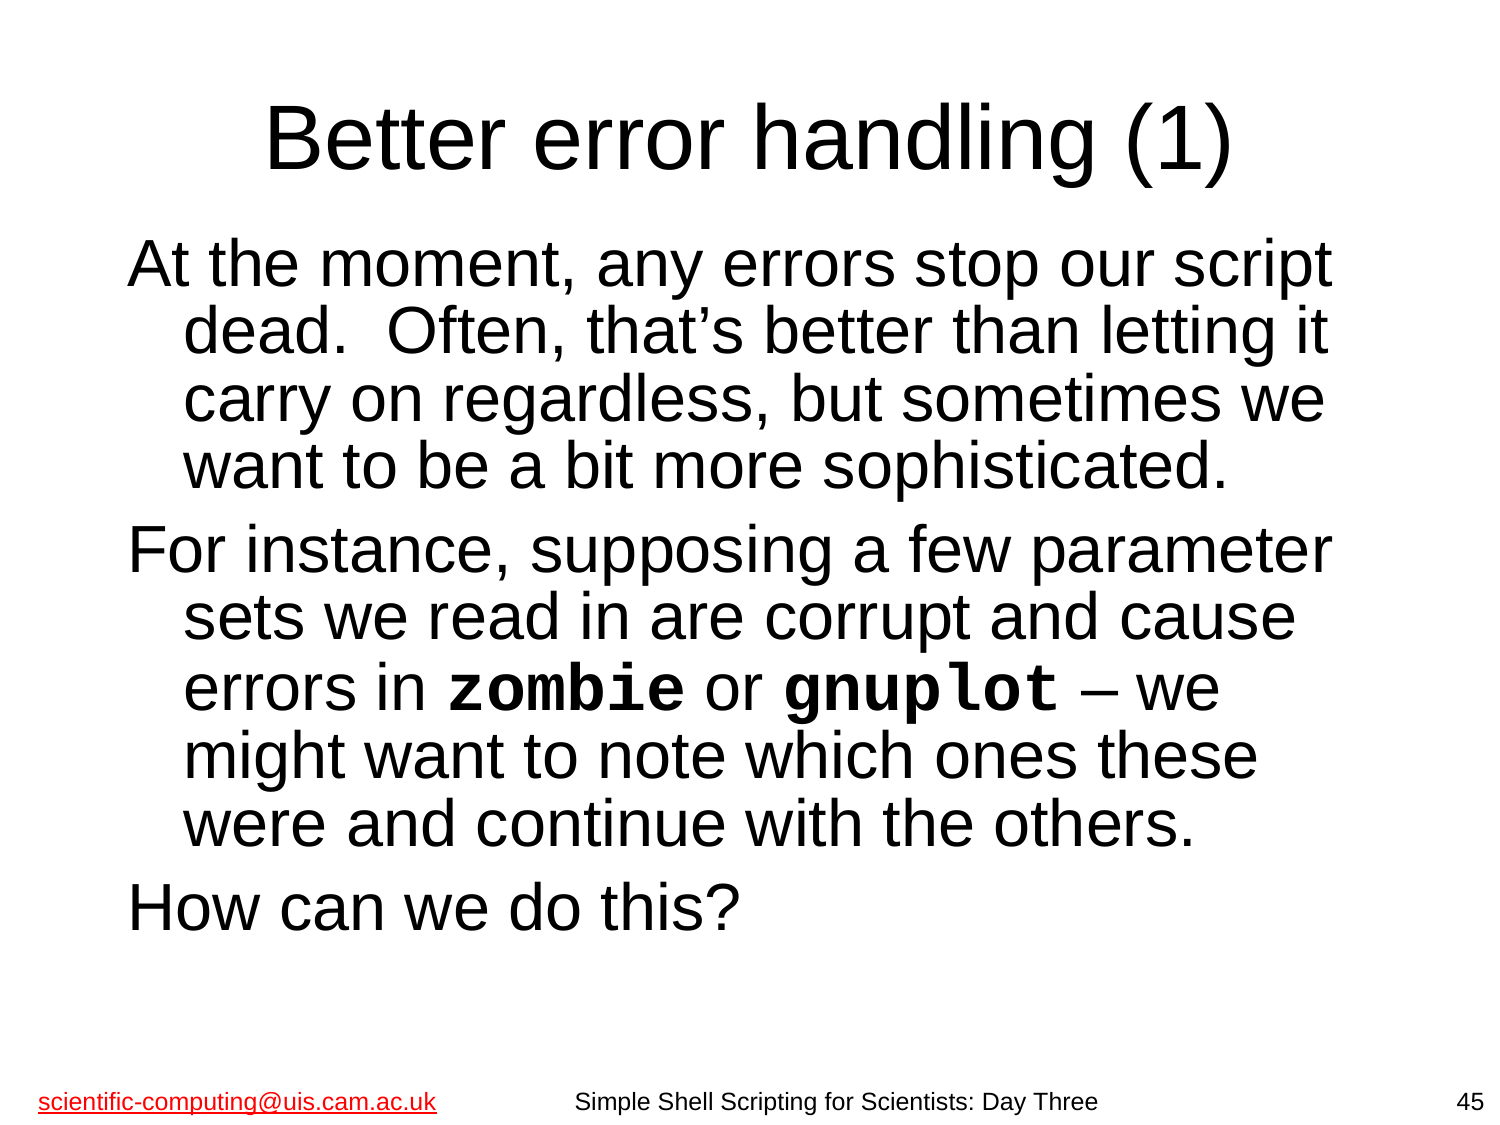

# Better error handling (1)
At the moment, any errors stop our script dead. Often, that’s better than letting it carry on regardless, but sometimes we want to be a bit more sophisticated.
For instance, supposing a few parameter sets we read in are corrupt and cause errors in zombie or gnuplot – we might want to note which ones these were and continue with the others.
How can we do this?
escience-support@ucs.cam.ac.uk	Simple Shell Scripting for Scientists: Day Three
45